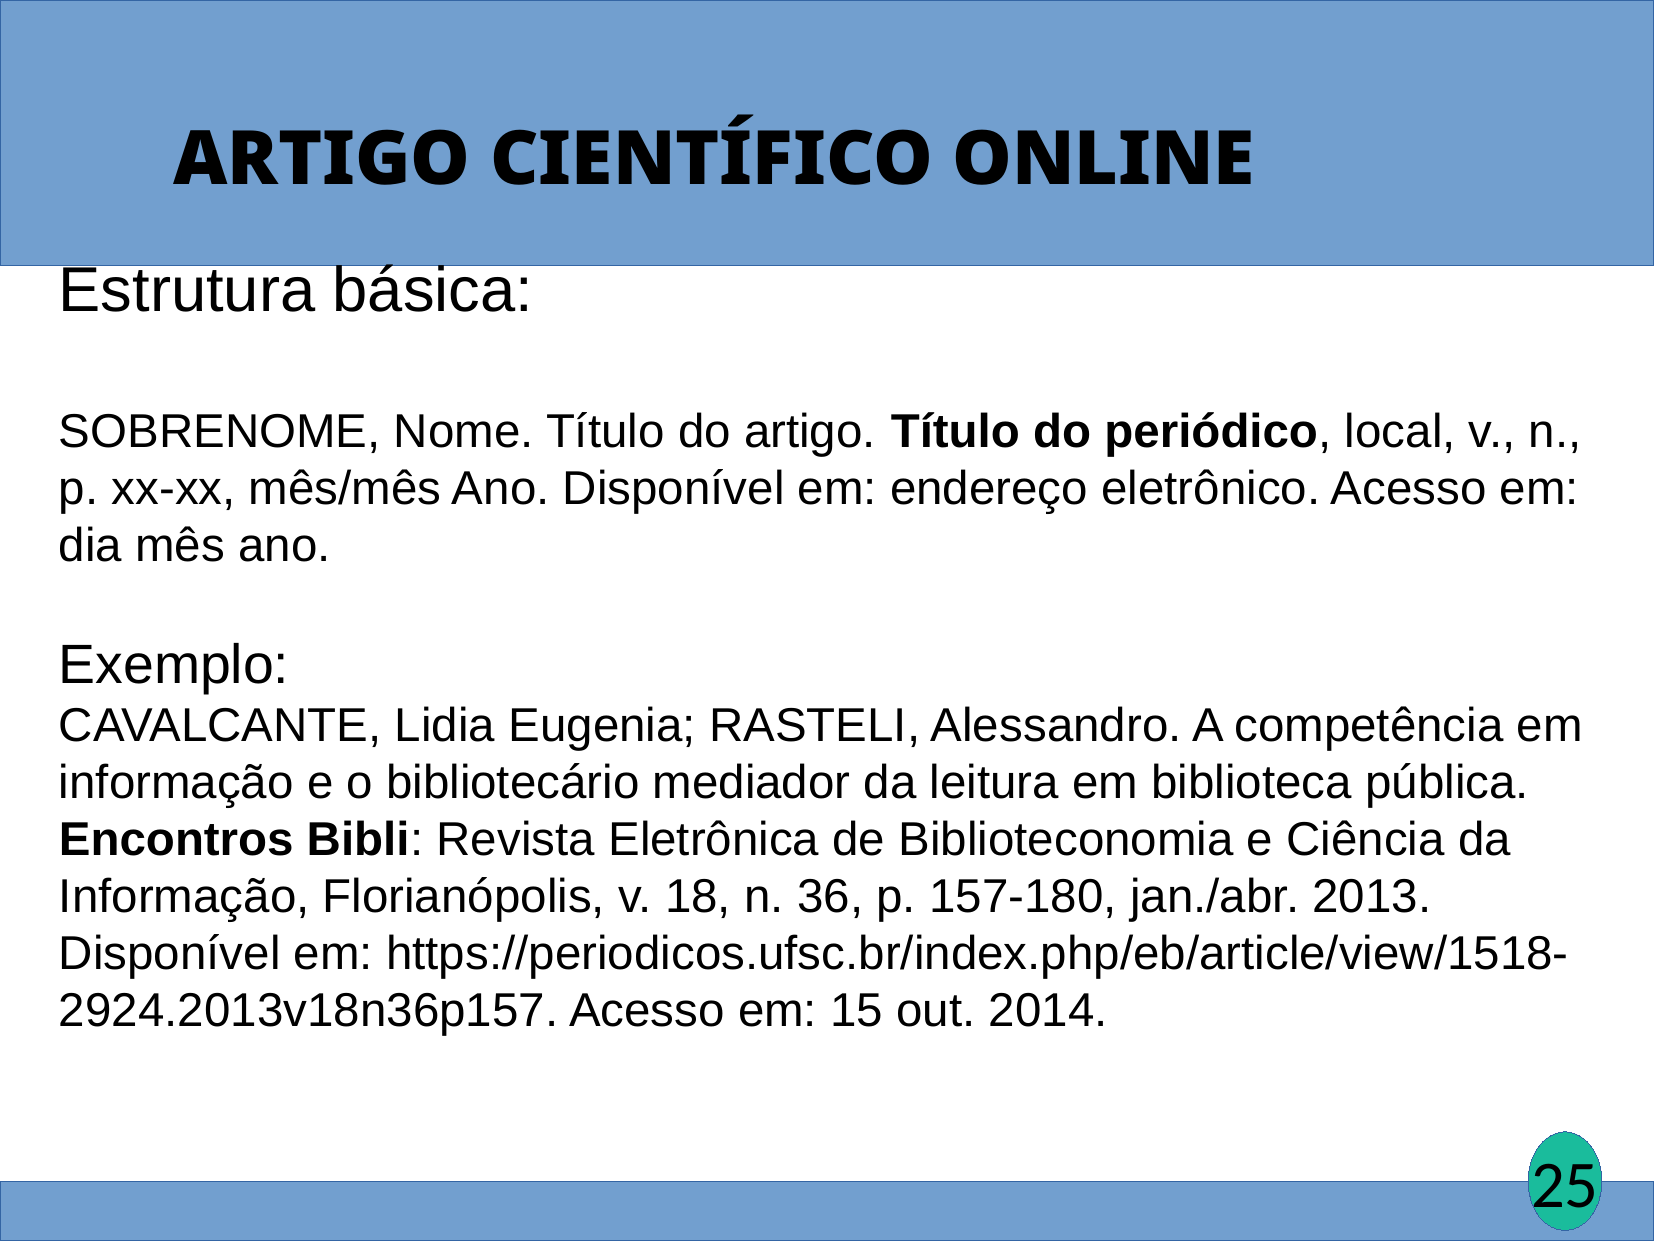

# ARTIGO CIENTÍFICO ONLINE
Estrutura básica:
SOBRENOME, Nome. Título do artigo. Título do periódico, local, v., n., p. xx-xx, mês/mês Ano. Disponível em: endereço eletrônico. Acesso em: dia mês ano.
Exemplo:
CAVALCANTE, Lidia Eugenia; RASTELI, Alessandro. A competência em informação e o bibliotecário mediador da leitura em biblioteca pública. Encontros Bibli: Revista Eletrônica de Biblioteconomia e Ciência da Informação, Florianópolis, v. 18, n. 36, p. 157-180, jan./abr. 2013. Disponível em: https://periodicos.ufsc.br/index.php/eb/article/view/1518-2924.2013v18n36p157. Acesso em: 15 out. 2014.